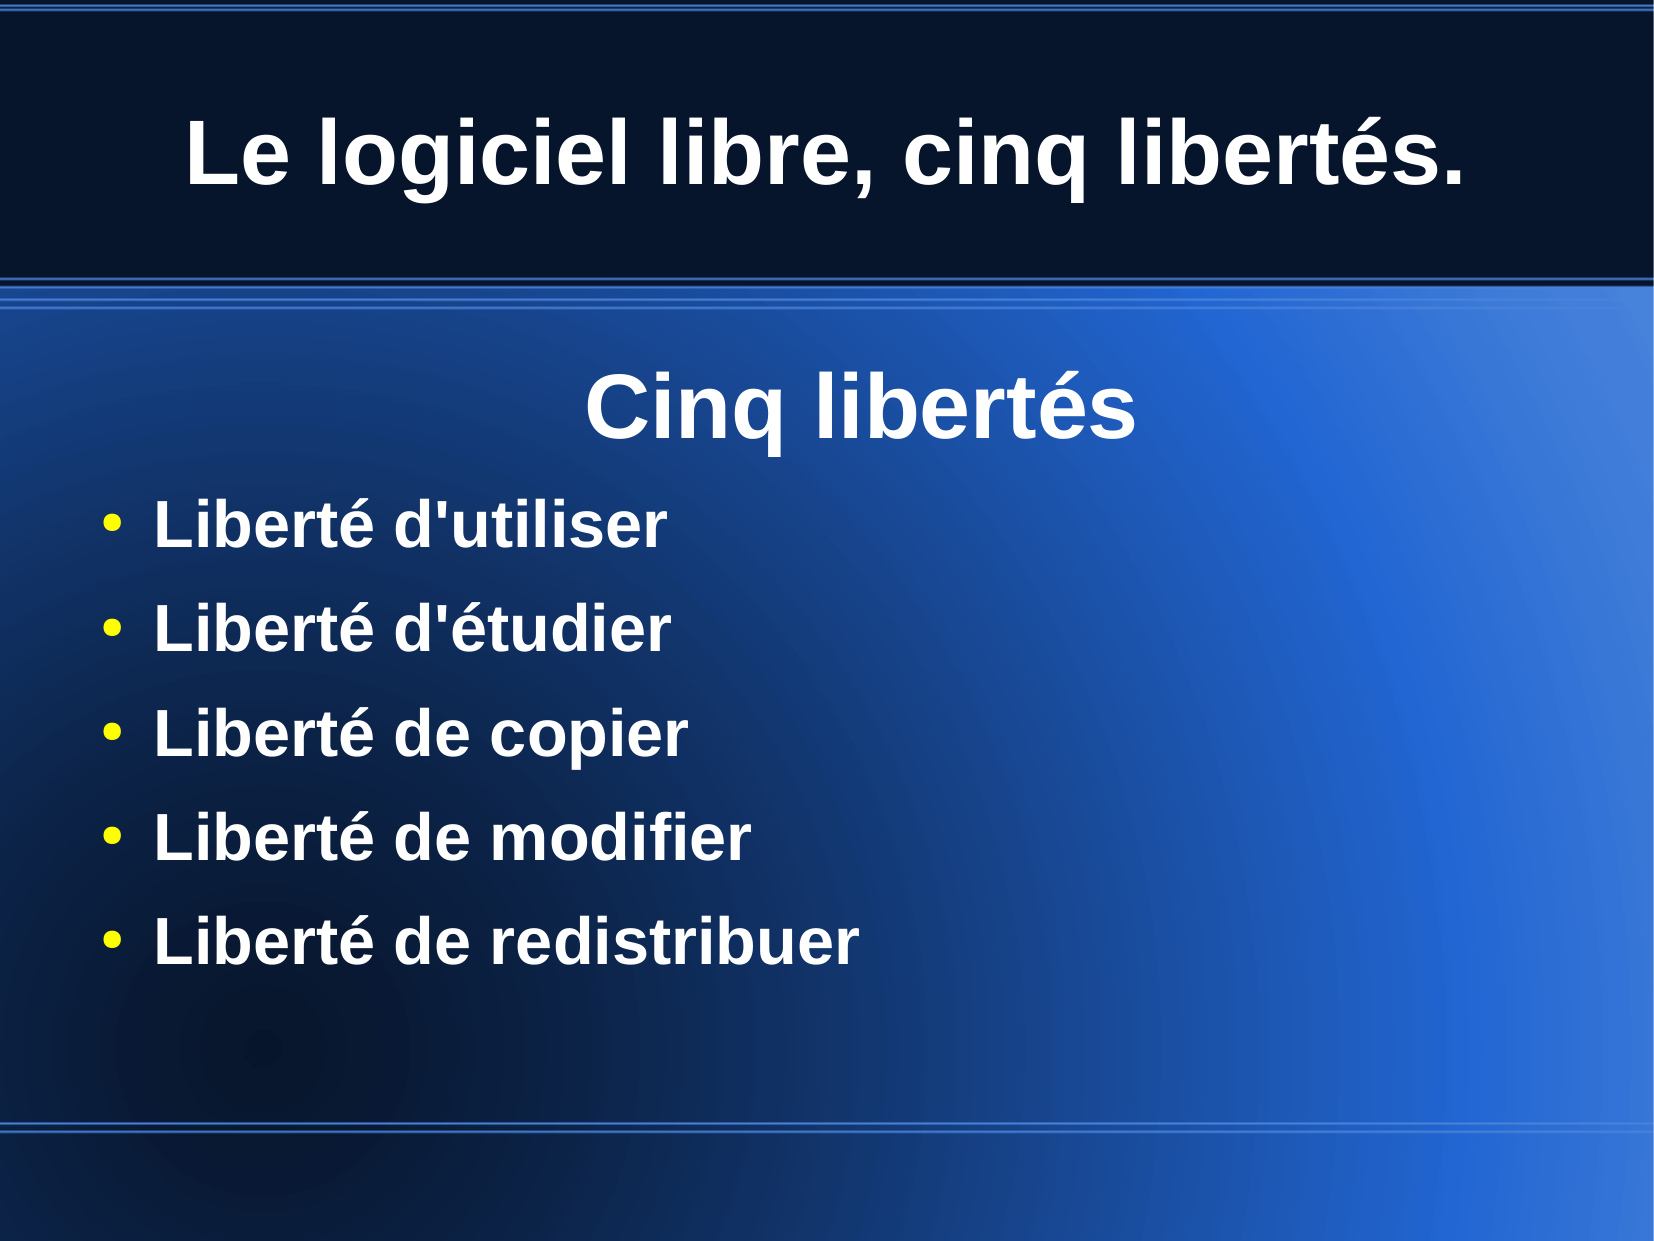

# Le logiciel libre, cinq libertés.
Cinq libertés
Liberté d'utiliser
Liberté d'étudier
Liberté de copier
Liberté de modifier
Liberté de redistribuer